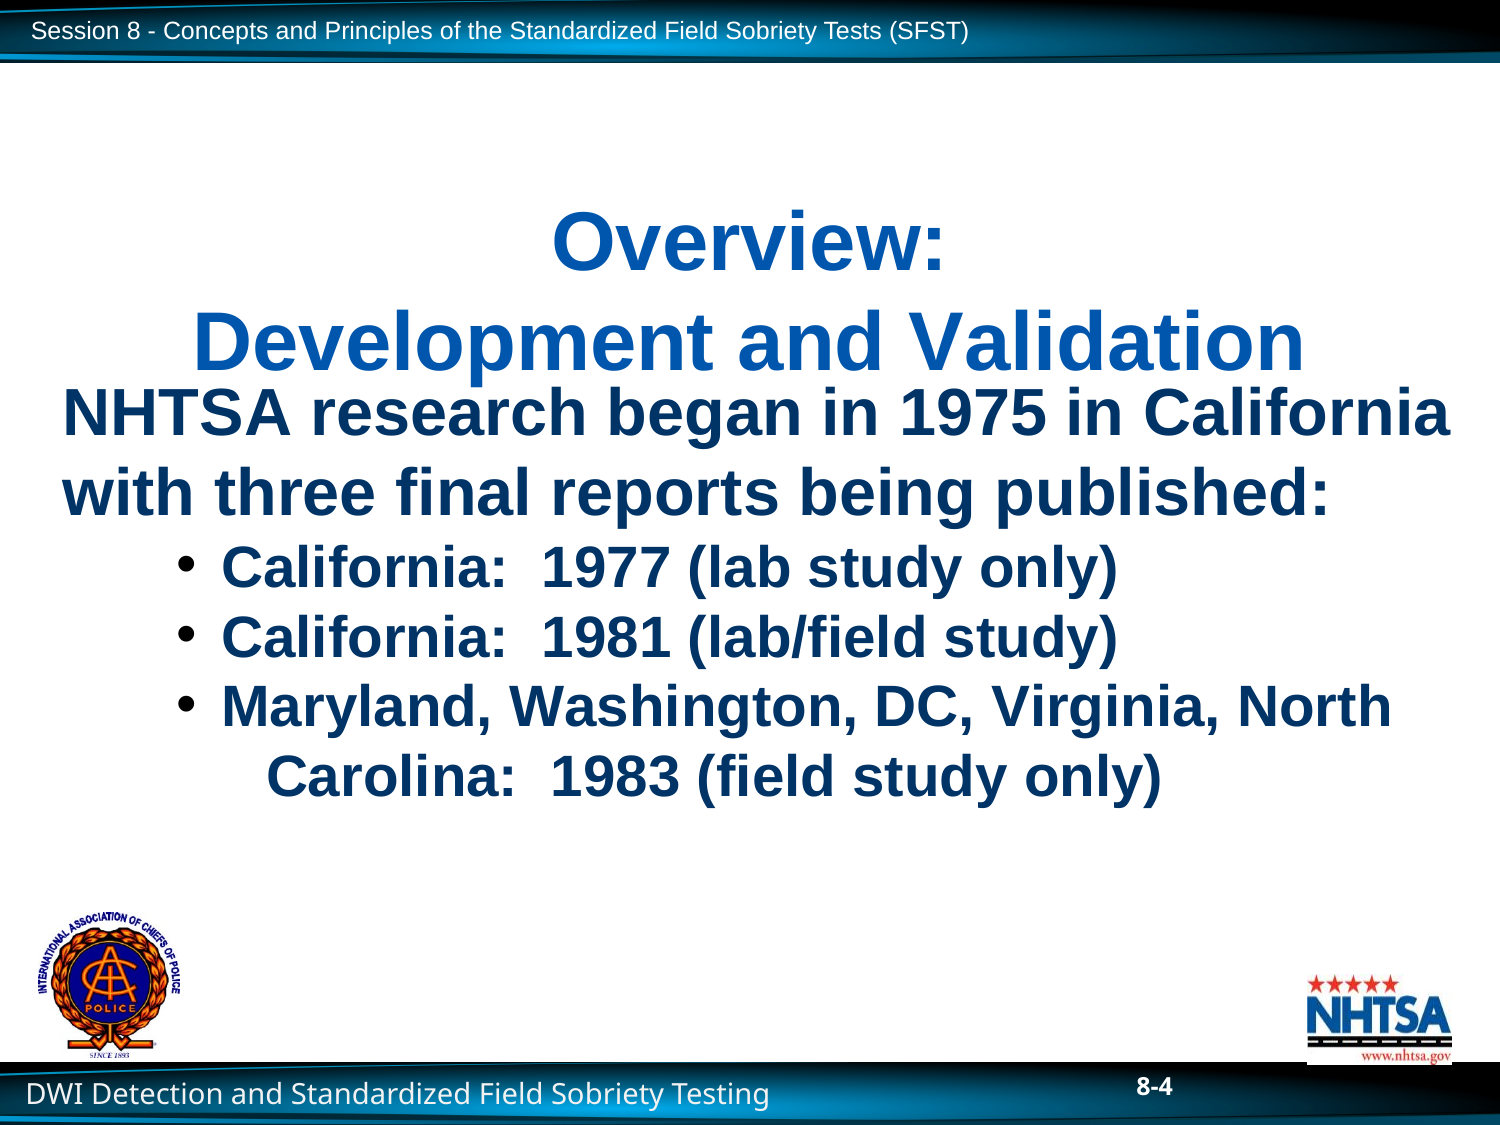

Overview:
Development and Validation
# NHTSA research began in 1975 in California with three final reports being published:
California: 1977 (lab study only)
California: 1981 (lab/field study)
Maryland, Washington, DC, Virginia, North Carolina: 1983 (field study only)
8-4